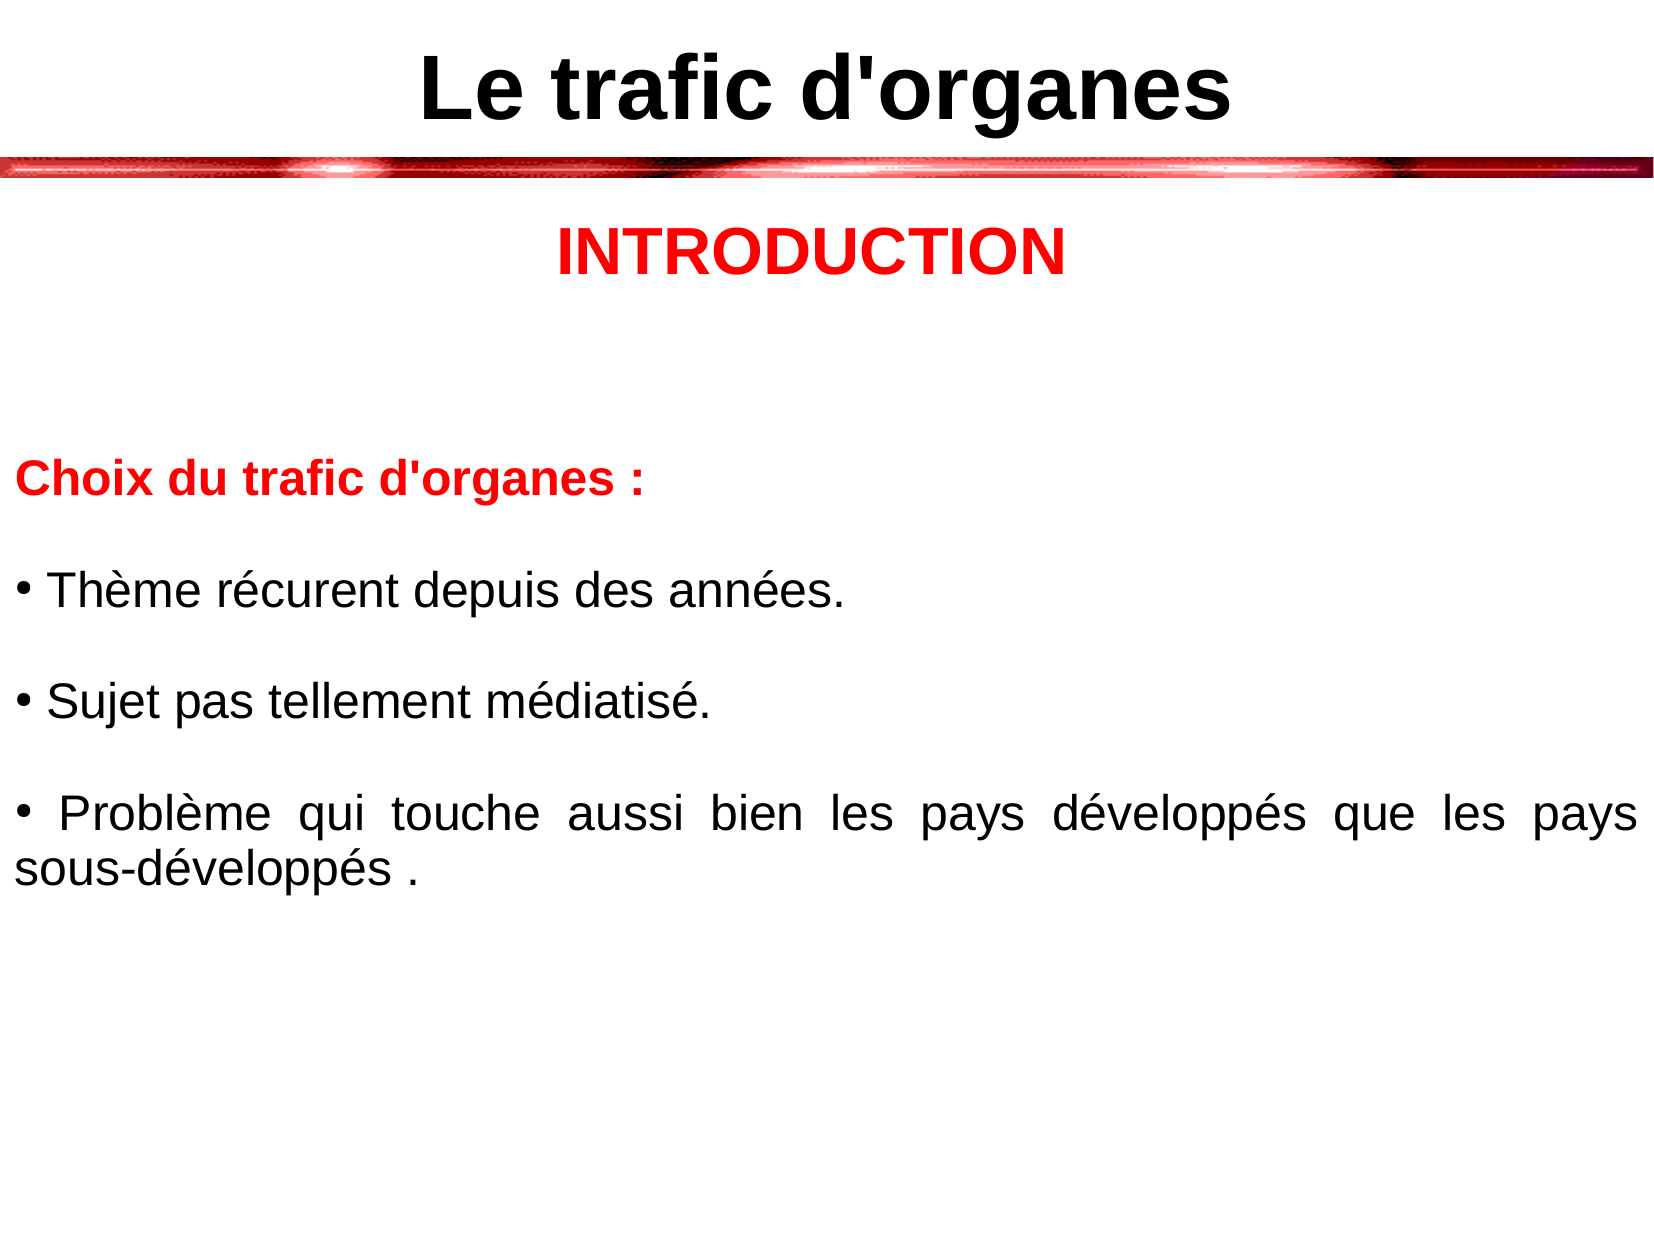

Le trafic d'organes
INTRODUCTION
Choix du trafic d'organes :
 Thème récurent depuis des années.
 Sujet pas tellement médiatisé.
 Problème qui touche aussi bien les pays développés que les pays sous-développés .